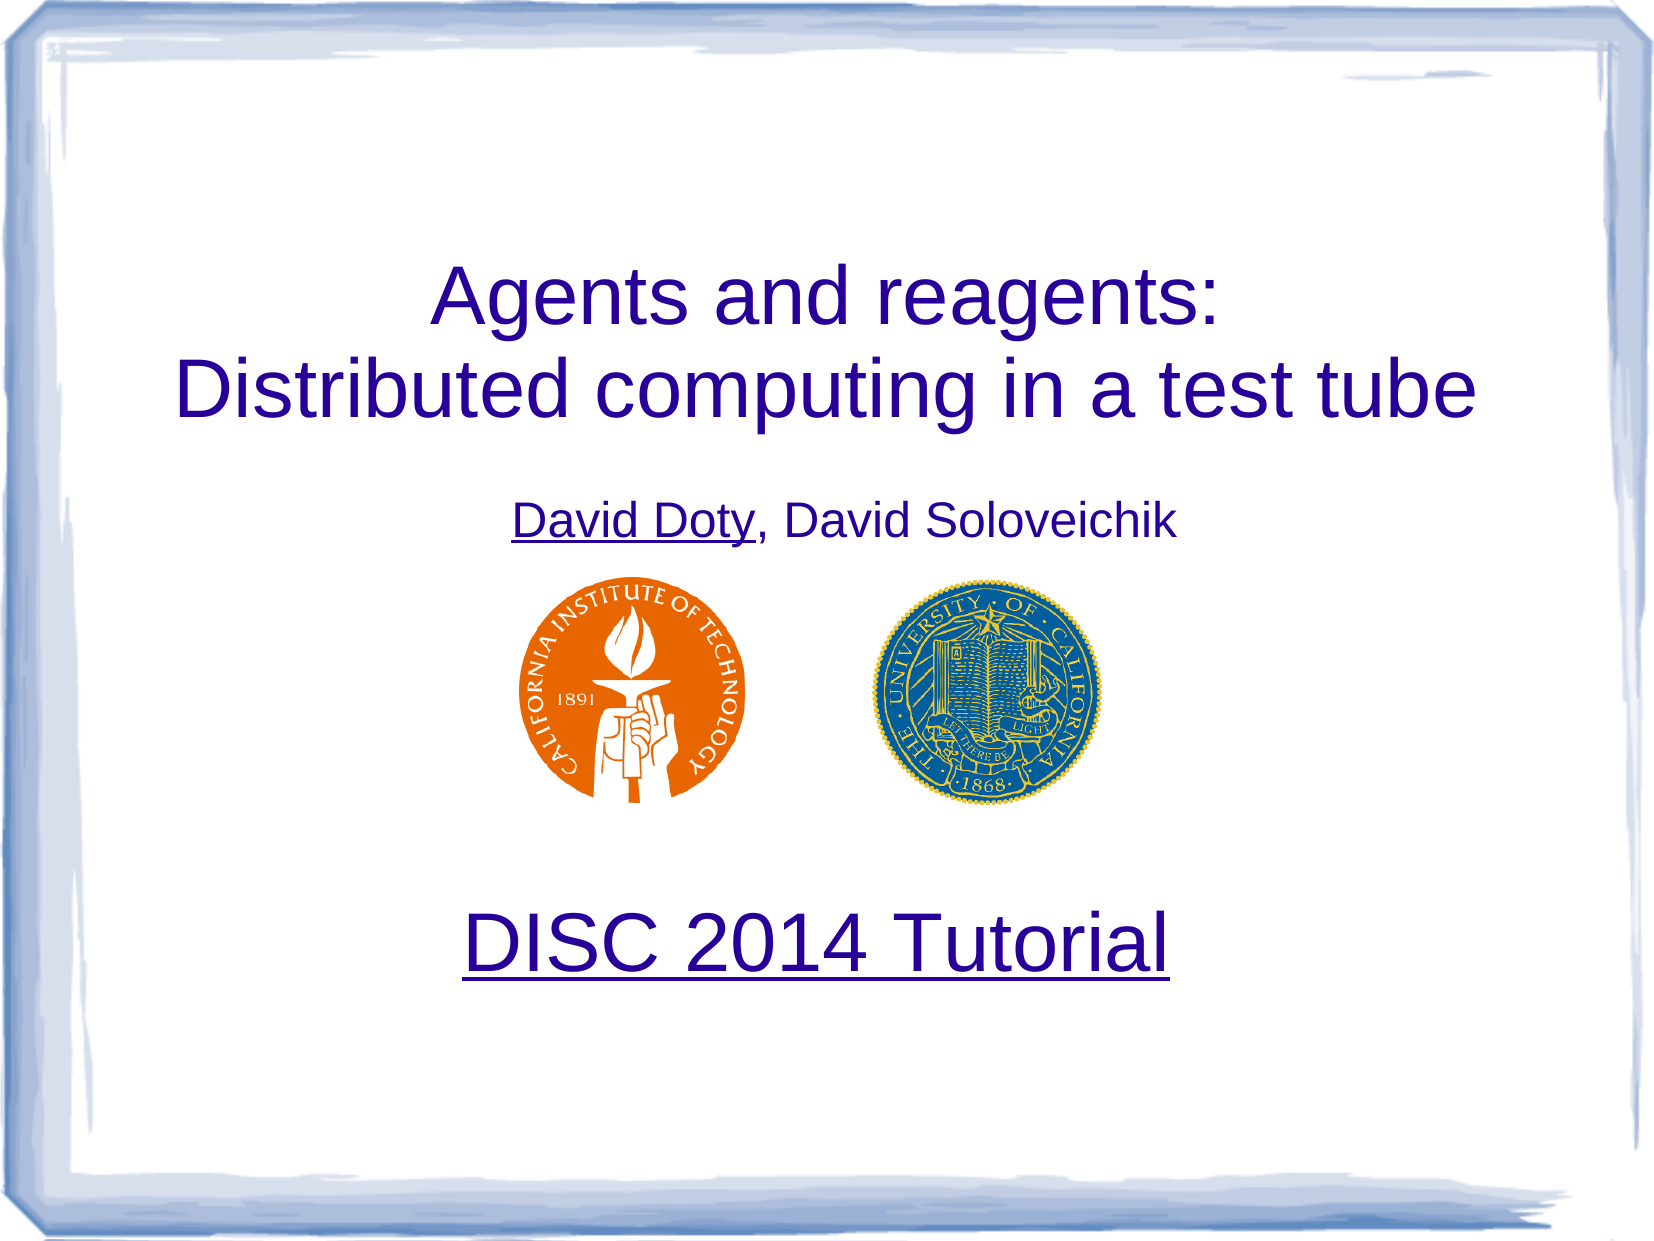

Agents and reagents:
Distributed computing in a test tube
# David Doty, David Soloveichik
DISC 2014 Tutorial